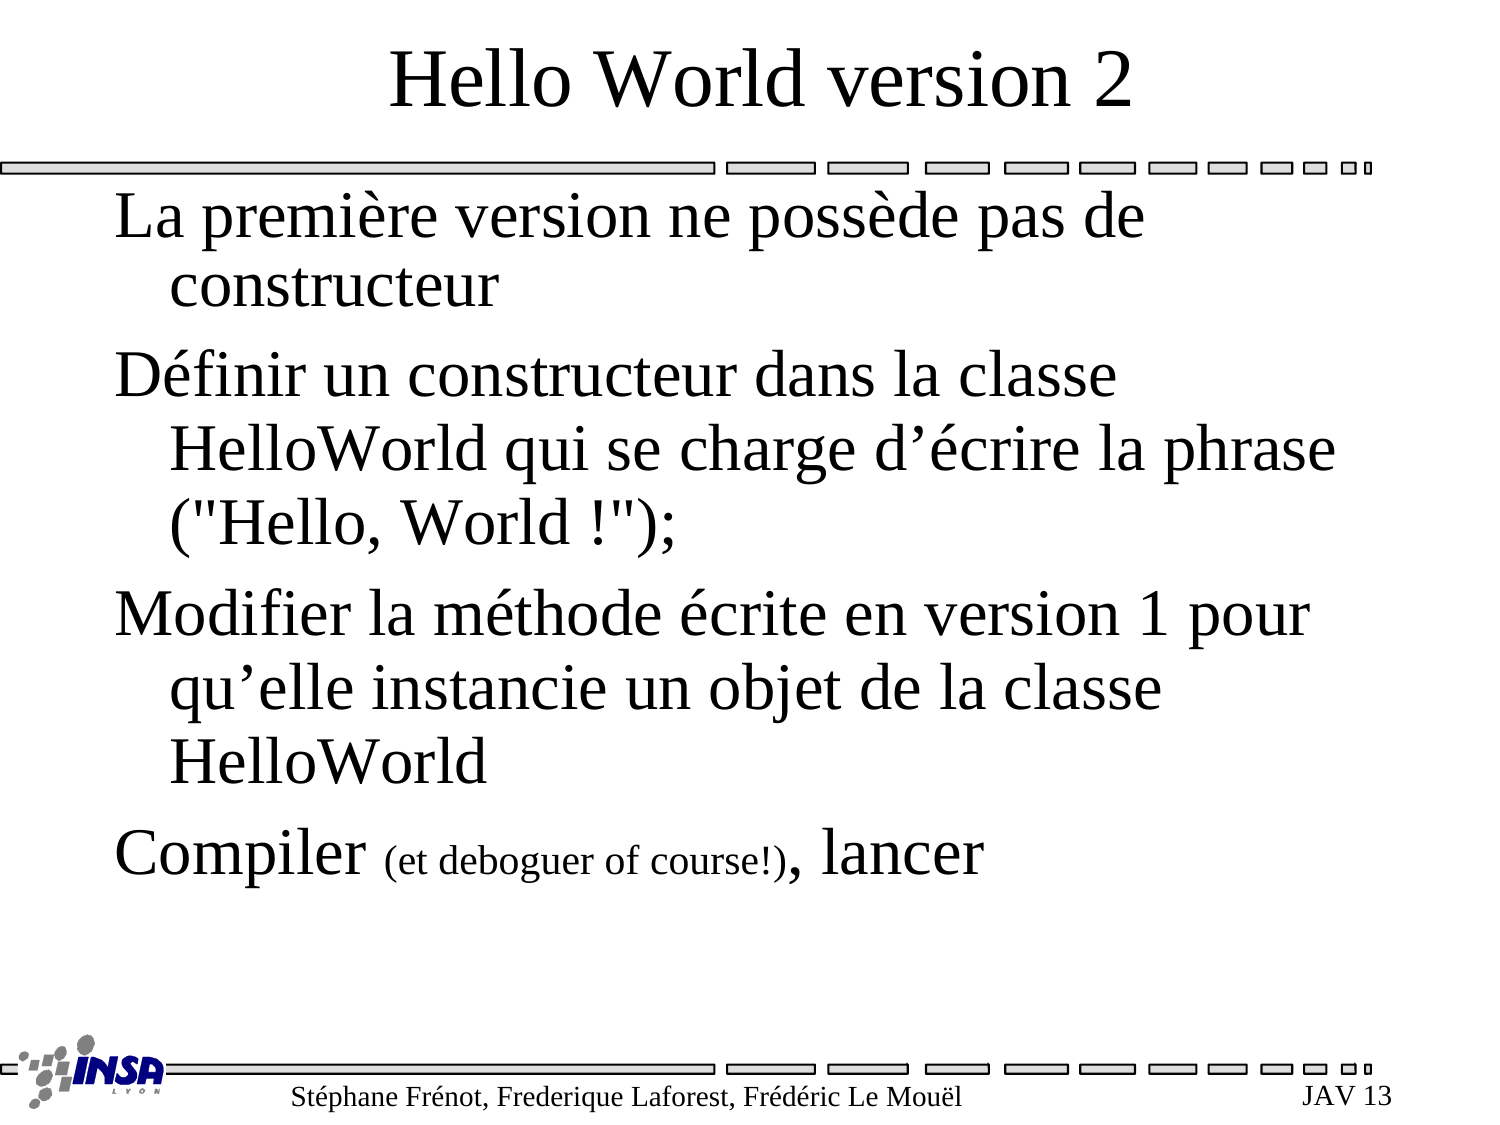

# Hello World version 2
La première version ne possède pas de constructeur
Définir un constructeur dans la classe HelloWorld qui se charge d’écrire la phrase ("Hello, World !");
Modifier la méthode écrite en version 1 pour qu’elle instancie un objet de la classe HelloWorld
Compiler (et deboguer of course!), lancer